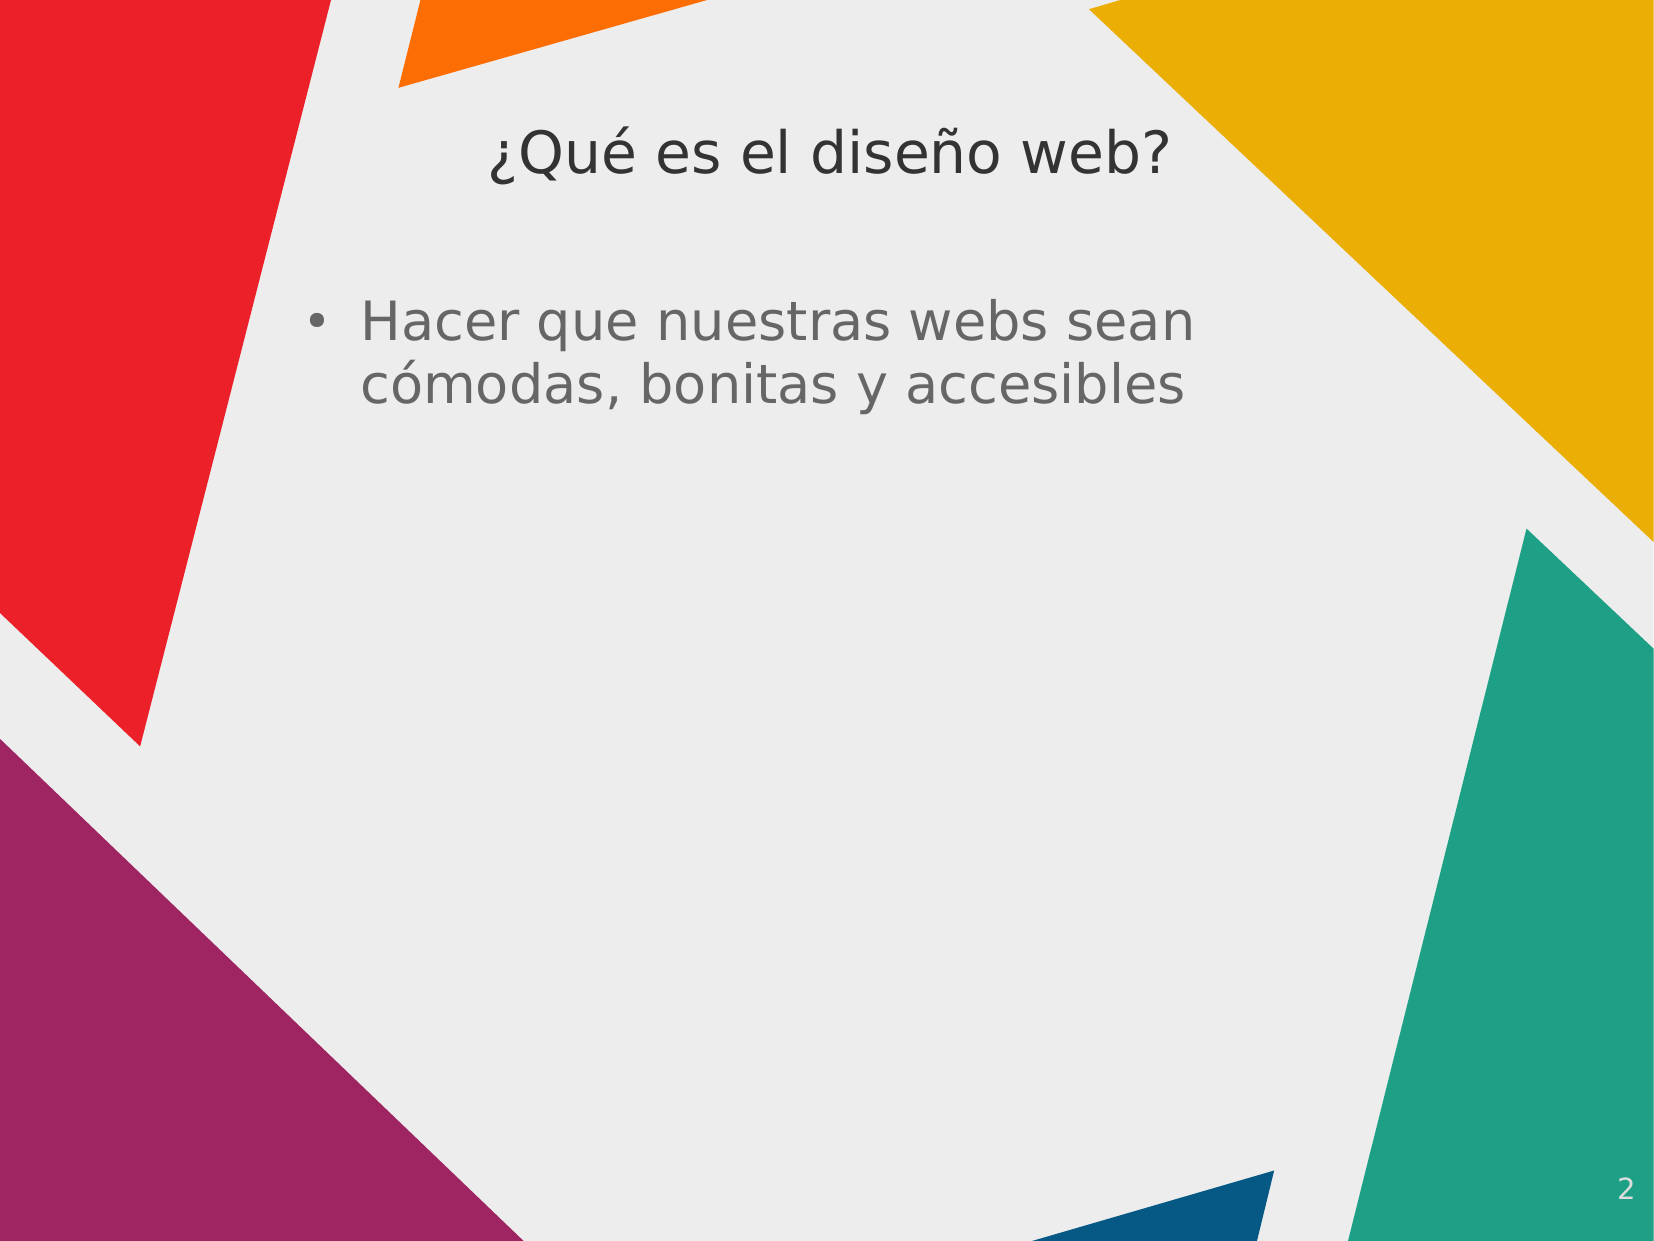

# ¿Qué es el diseño web?
Hacer que nuestras webs sean cómodas, bonitas y accesibles
2